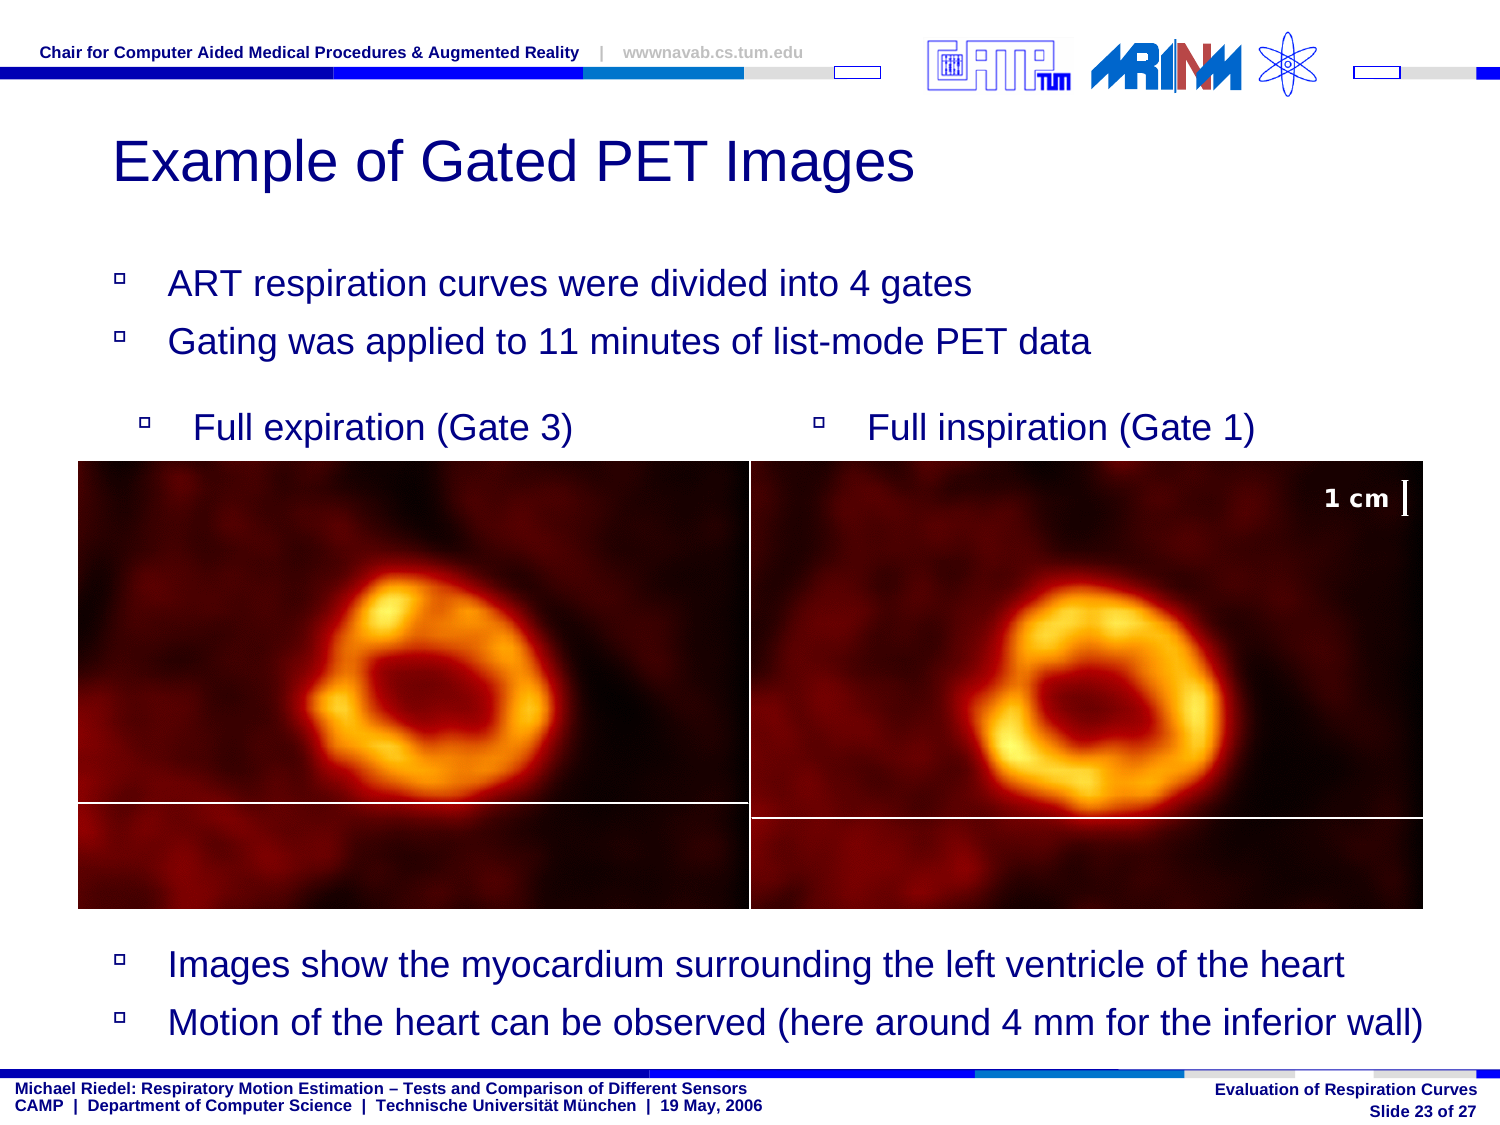

# Example of Gated PET Images
ART respiration curves were divided into 4 gates
Gating was applied to 11 minutes of list-mode PET data
Full expiration (Gate 3)
Full inspiration (Gate 1)
Images show the myocardium surrounding the left ventricle of the heart
Motion of the heart can be observed (here around 4 mm for the inferior wall)
Evaluation of Respiration Curves